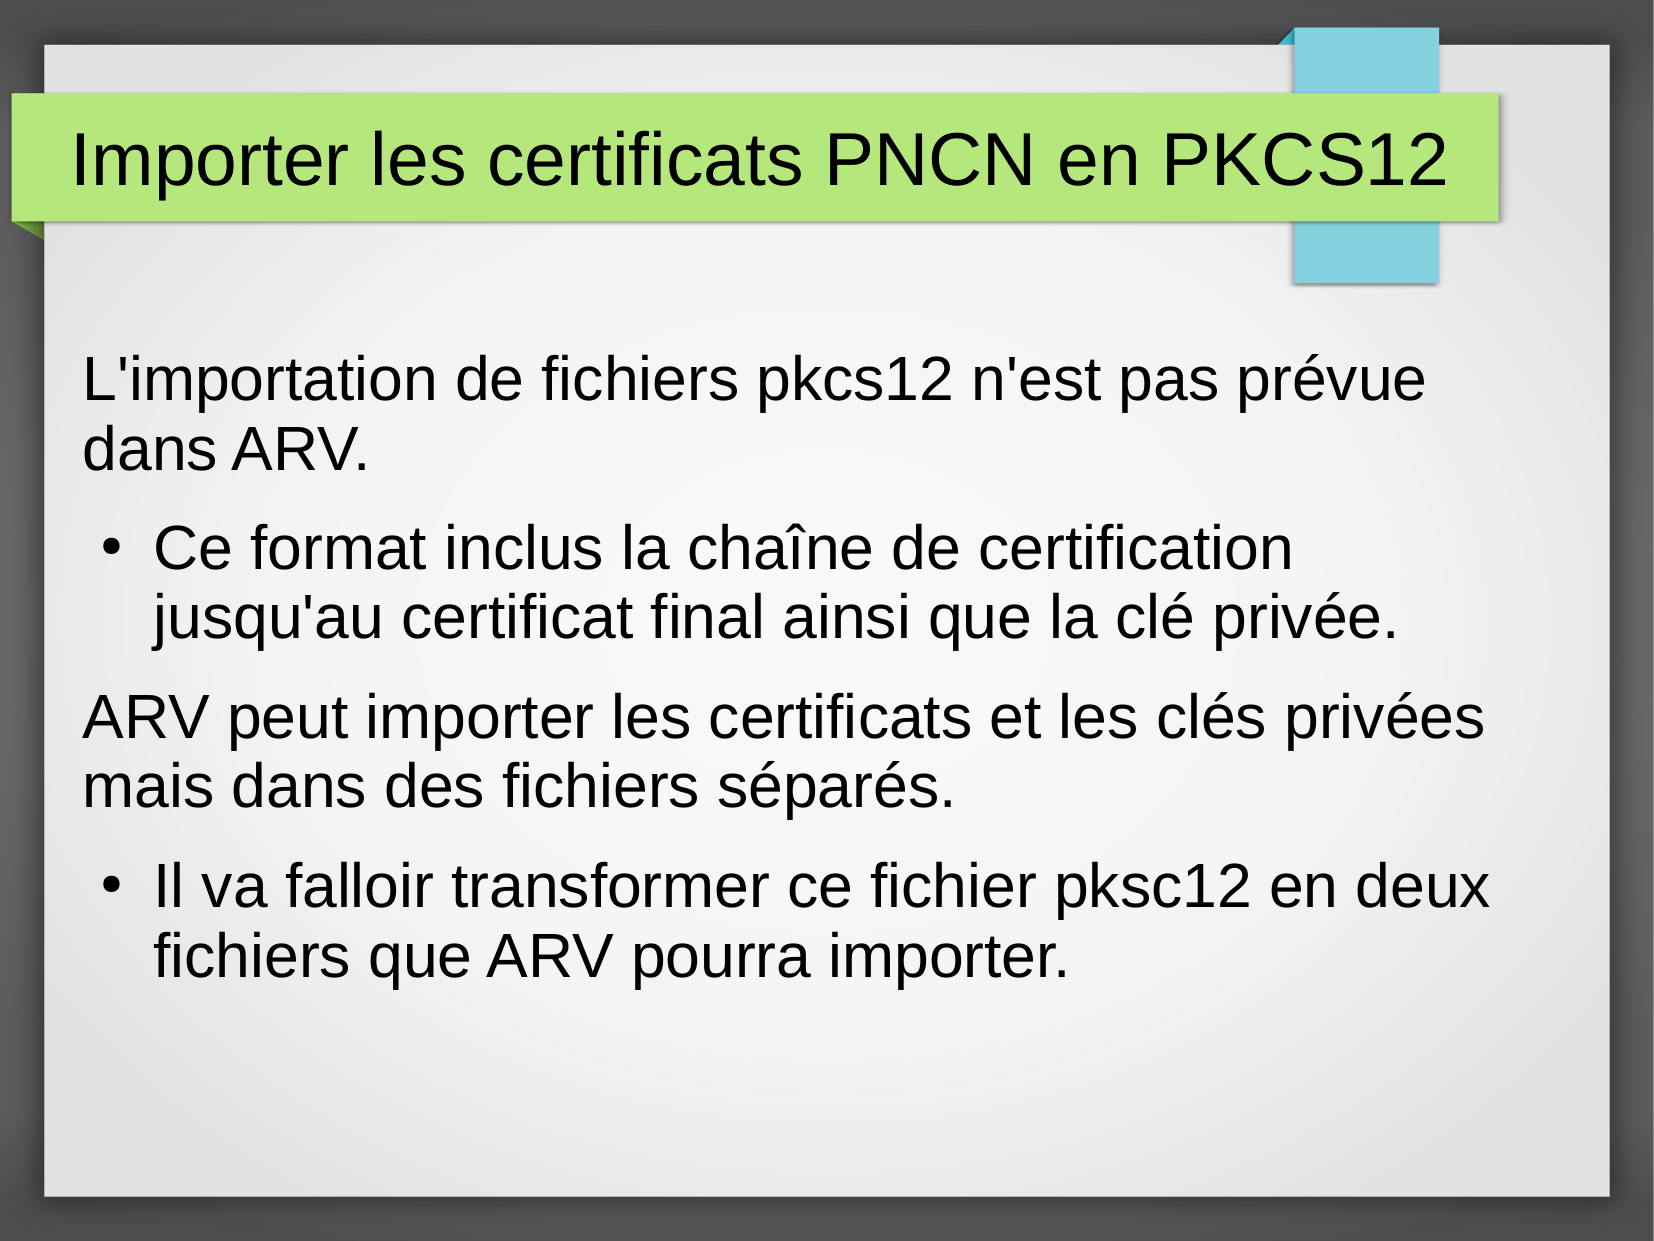

# Importer les certificats PNCN en PKCS12
L'importation de fichiers pkcs12 n'est pas prévue dans ARV.
Ce format inclus la chaîne de certification jusqu'au certificat final ainsi que la clé privée.
ARV peut importer les certificats et les clés privées mais dans des fichiers séparés.
Il va falloir transformer ce fichier pksc12 en deux fichiers que ARV pourra importer.